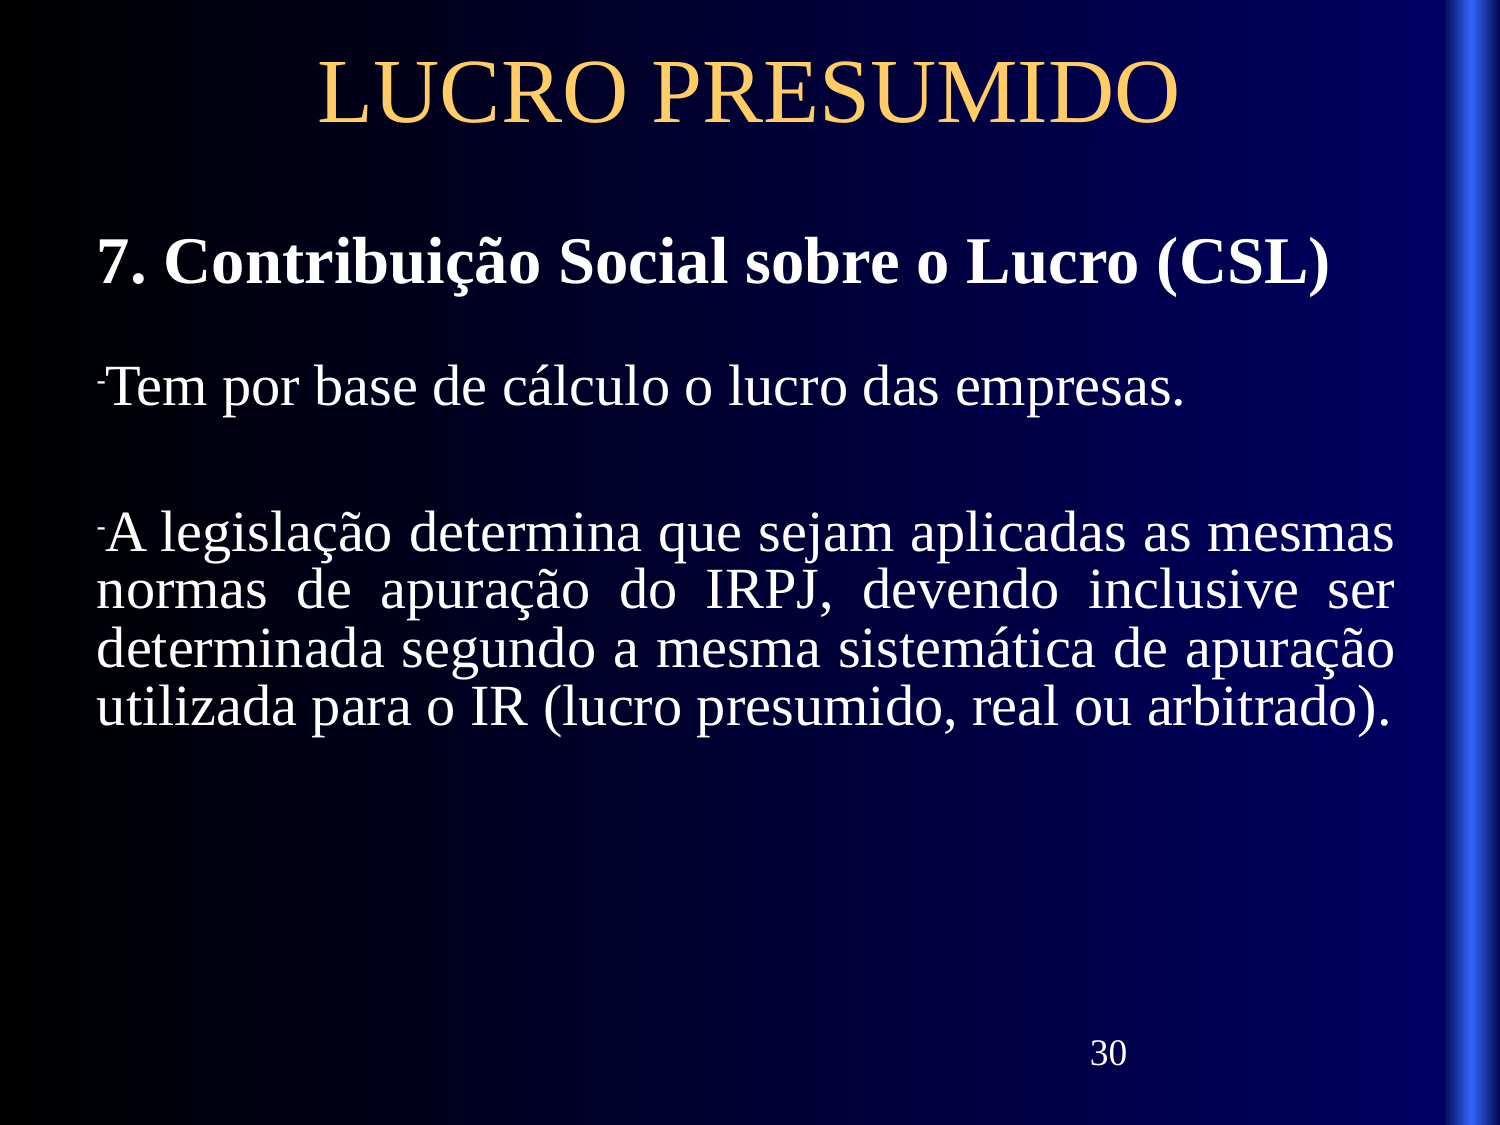

# LUCRO PRESUMIDO
7. Contribuição Social sobre o Lucro (CSL)
Tem por base de cálculo o lucro das empresas.
A legislação determina que sejam aplicadas as mesmas normas de apuração do IRPJ, devendo inclusive ser determinada segundo a mesma sistemática de apuração utilizada para o IR (lucro presumido, real ou arbitrado).